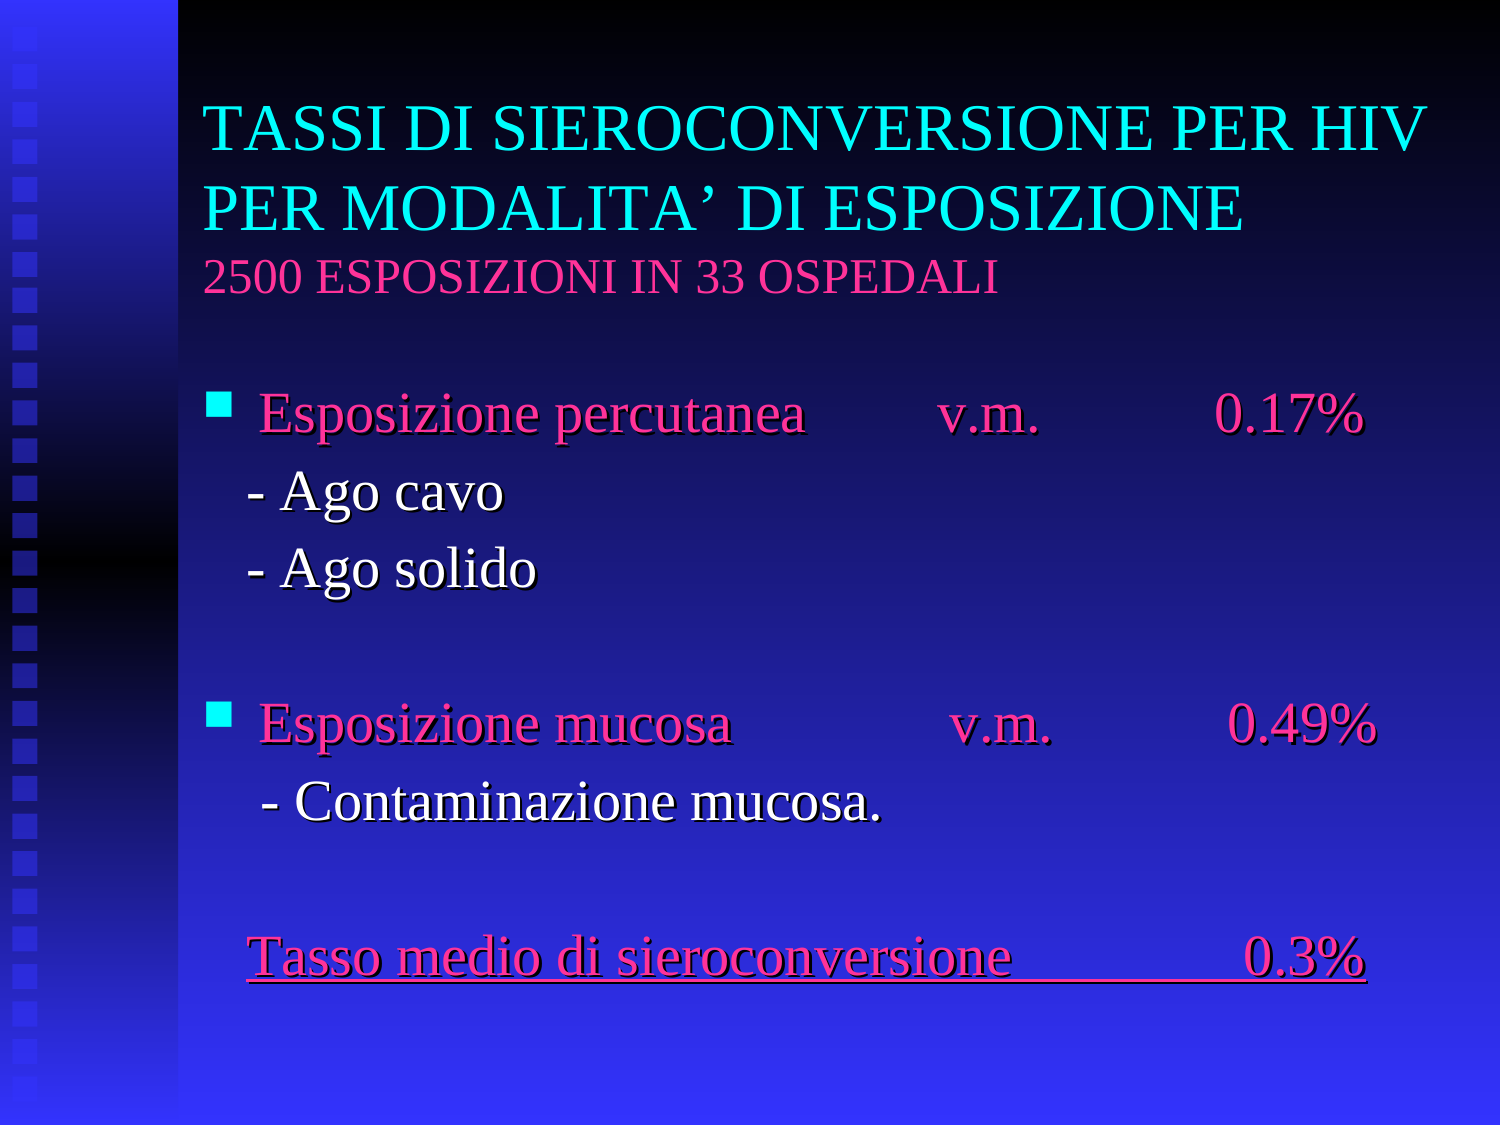

TASSI DI SIEROCONVERSIONE PER HIV PER MODALITA’ DI ESPOSIZIONE
2500 ESPOSIZIONI IN 33 OSPEDALI
Esposizione percutanea v.m. 0.17%
 - Ago cavo
 - Ago solido
Esposizione mucosa v.m. 0.49%
 - Contaminazione mucosa.
 Tasso medio di sieroconversione 0.3%